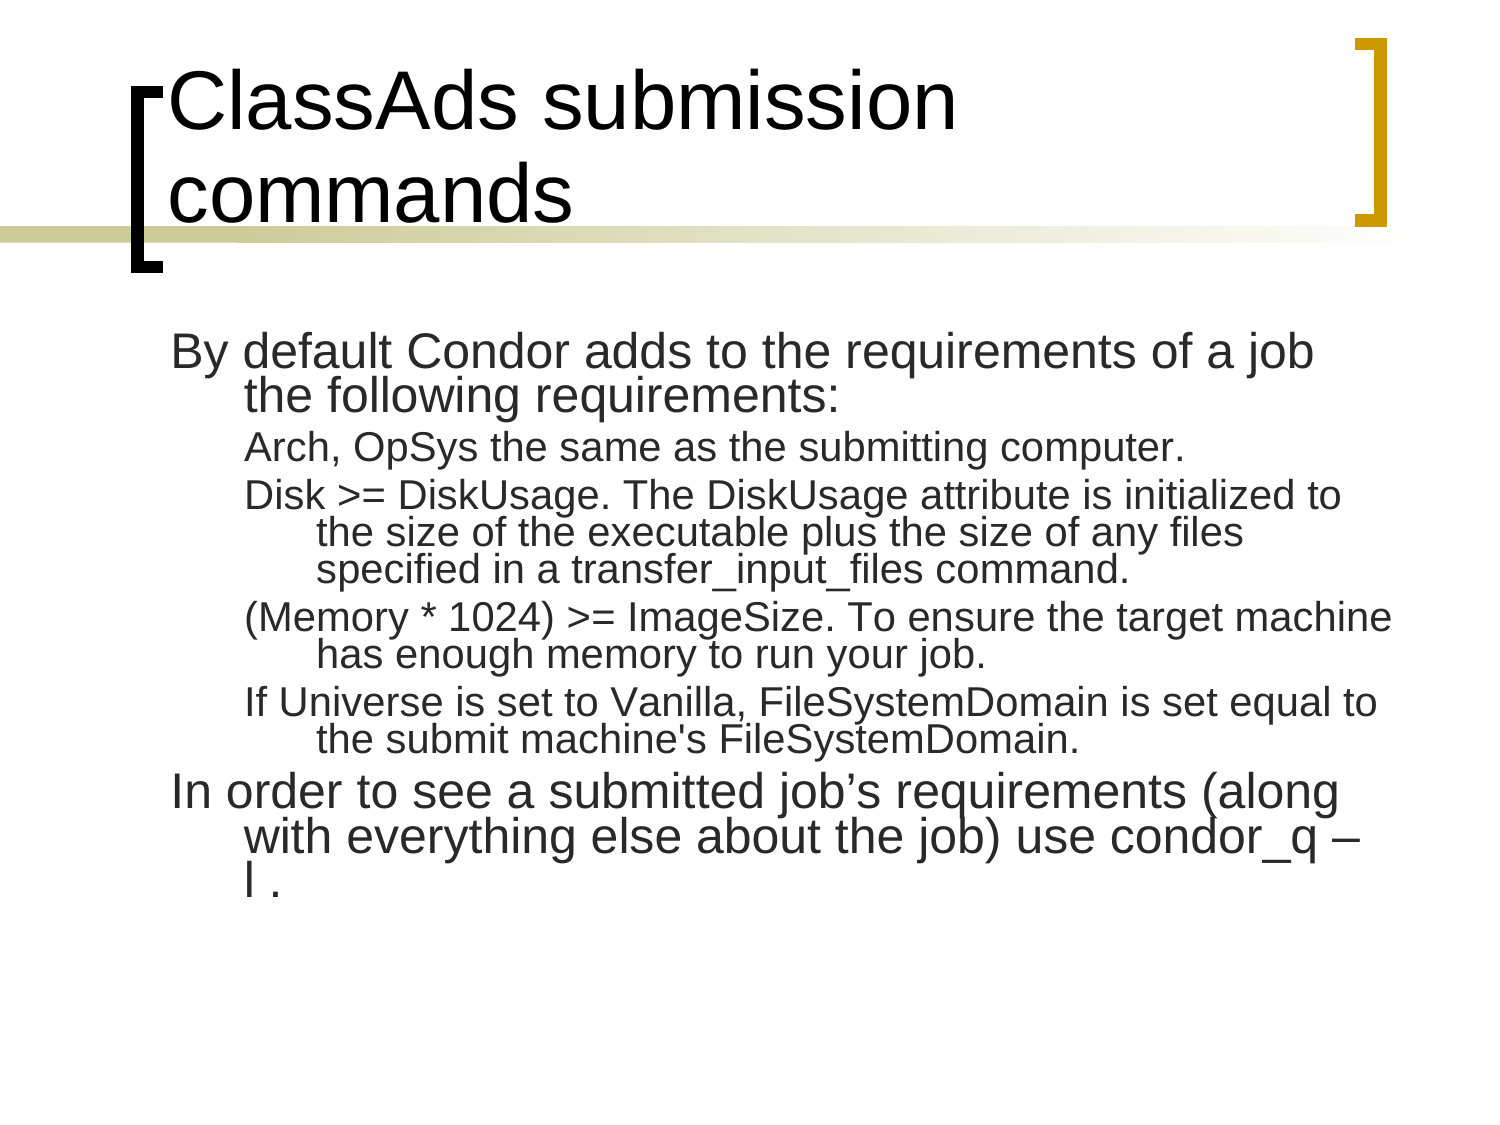

# ClassAds submission commands
By default Condor adds to the requirements of a job the following requirements:
Arch, OpSys the same as the submitting computer.
Disk >= DiskUsage. The DiskUsage attribute is initialized to the size of the executable plus the size of any files specified in a transfer_input_files command.
(Memory * 1024) >= ImageSize. To ensure the target machine has enough memory to run your job.
If Universe is set to Vanilla, FileSystemDomain is set equal to the submit machine's FileSystemDomain.
In order to see a submitted job’s requirements (along with everything else about the job) use condor_q –l .